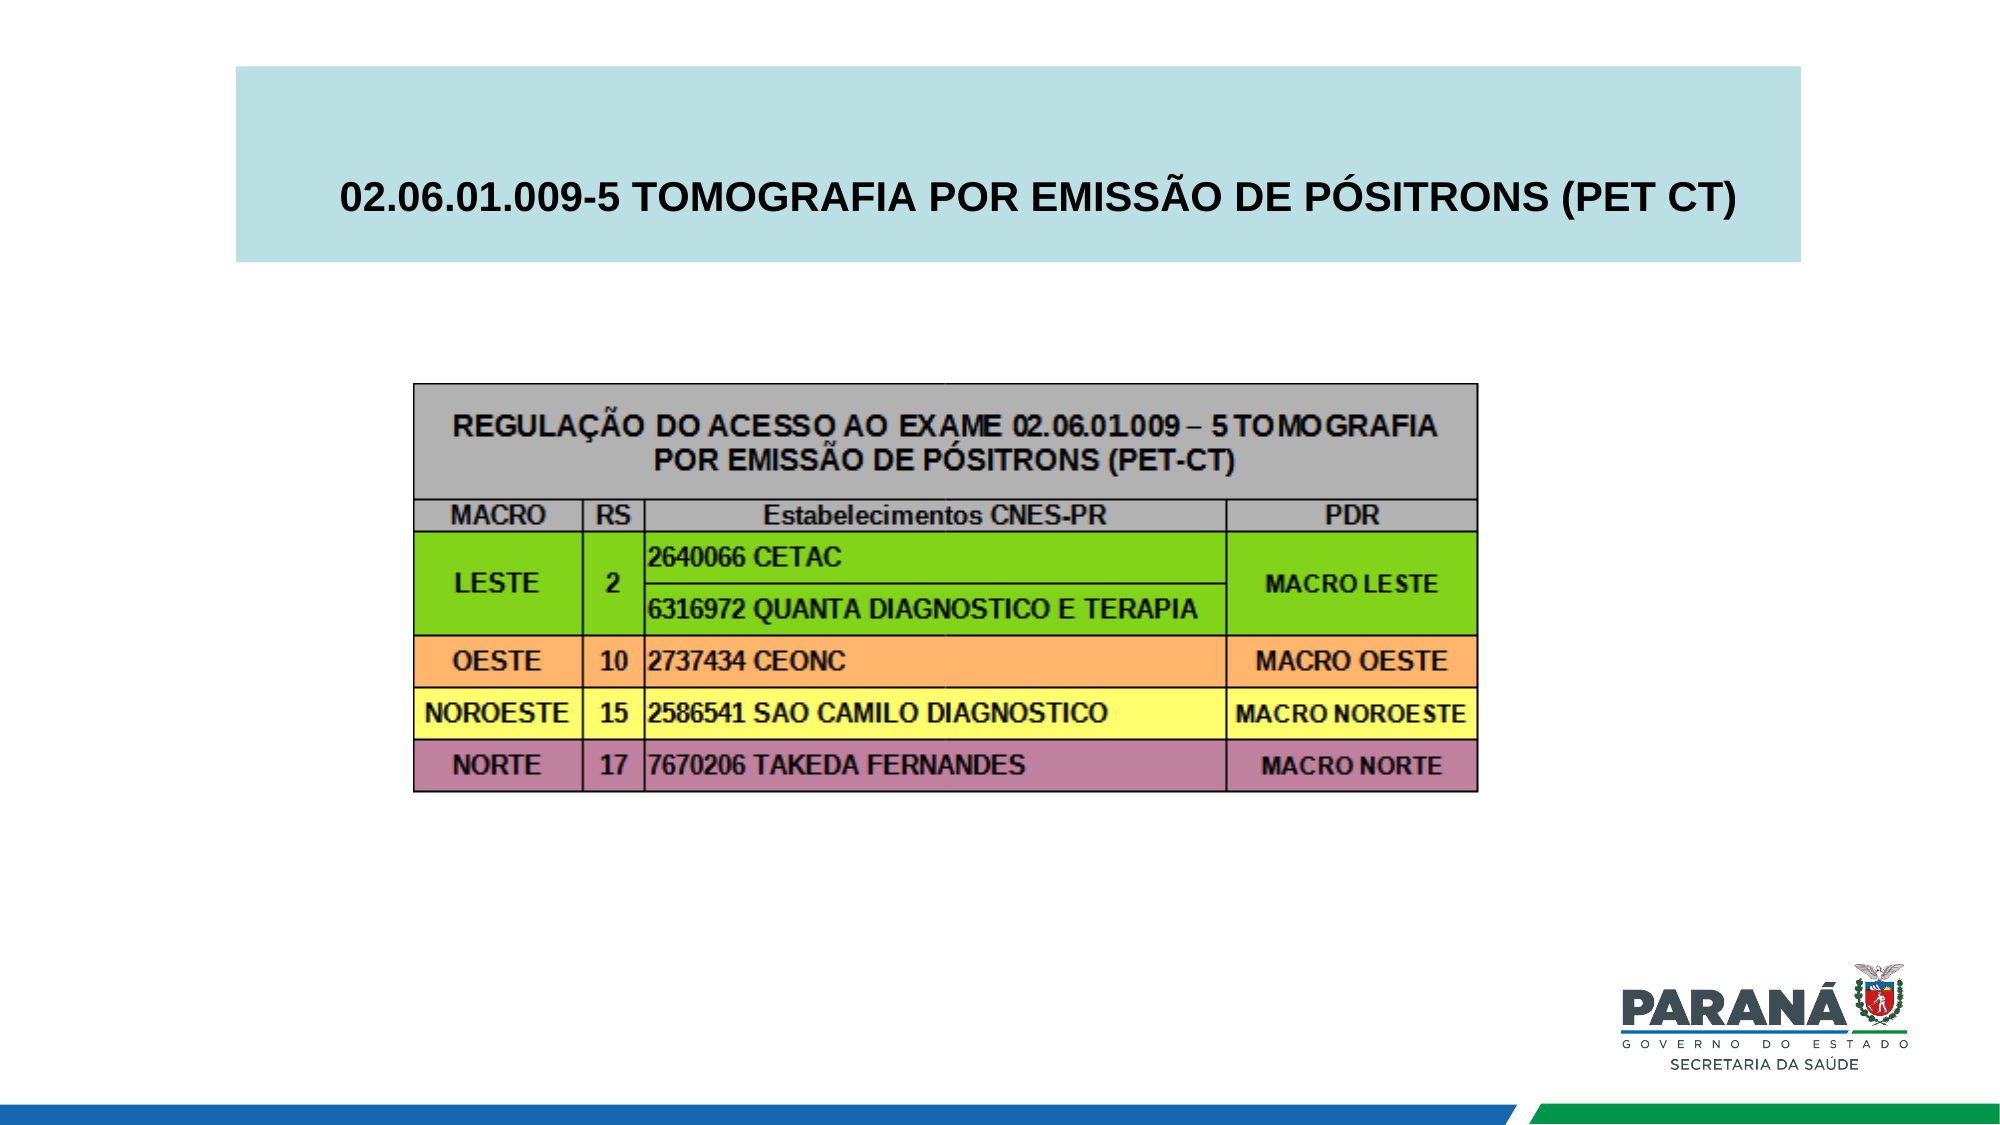

# IMPLANTE COCLEAR
02.06.01.009-5 TOMOGRAFIA POR EMISSÃO DE PÓSITRONS (PET CT)